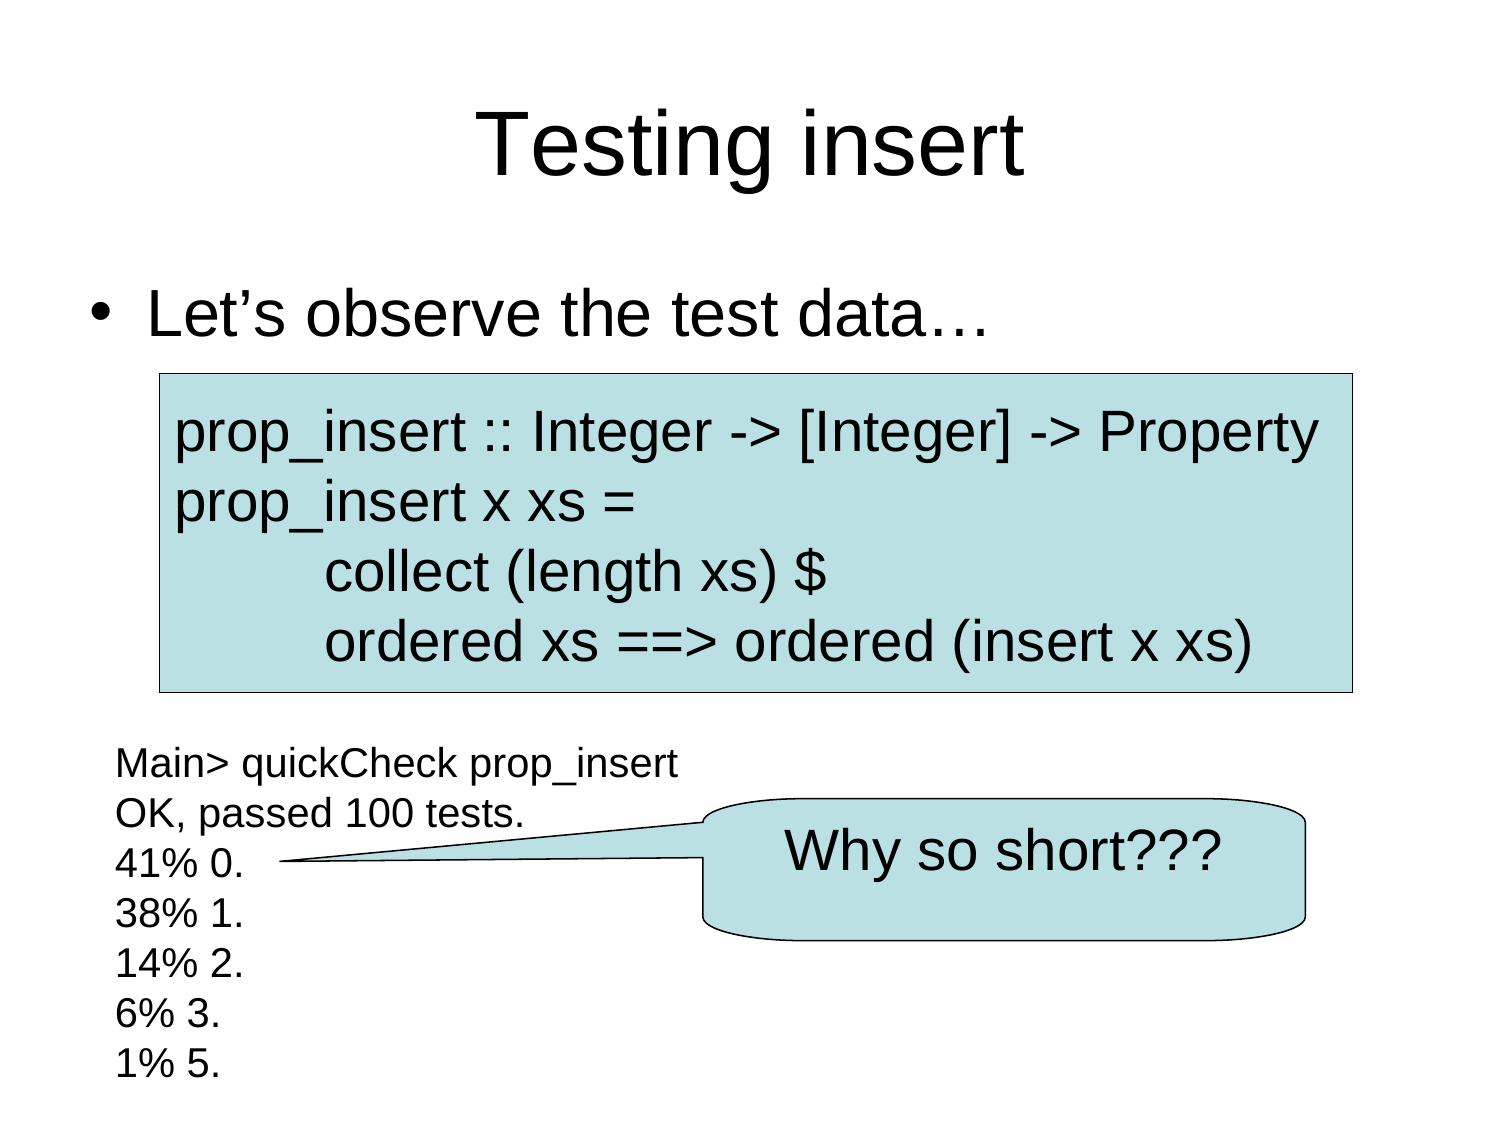

# Testing insert
Let’s observe the test data…
prop_insert :: Integer -> [Integer] -> Property
prop_insert x xs =
	collect (length xs) $
	ordered xs ==> ordered (insert x xs)
Main> quickCheck prop_insert
OK, passed 100 tests.
41% 0.
38% 1.
14% 2.
6% 3.
1% 5.
Why so short???